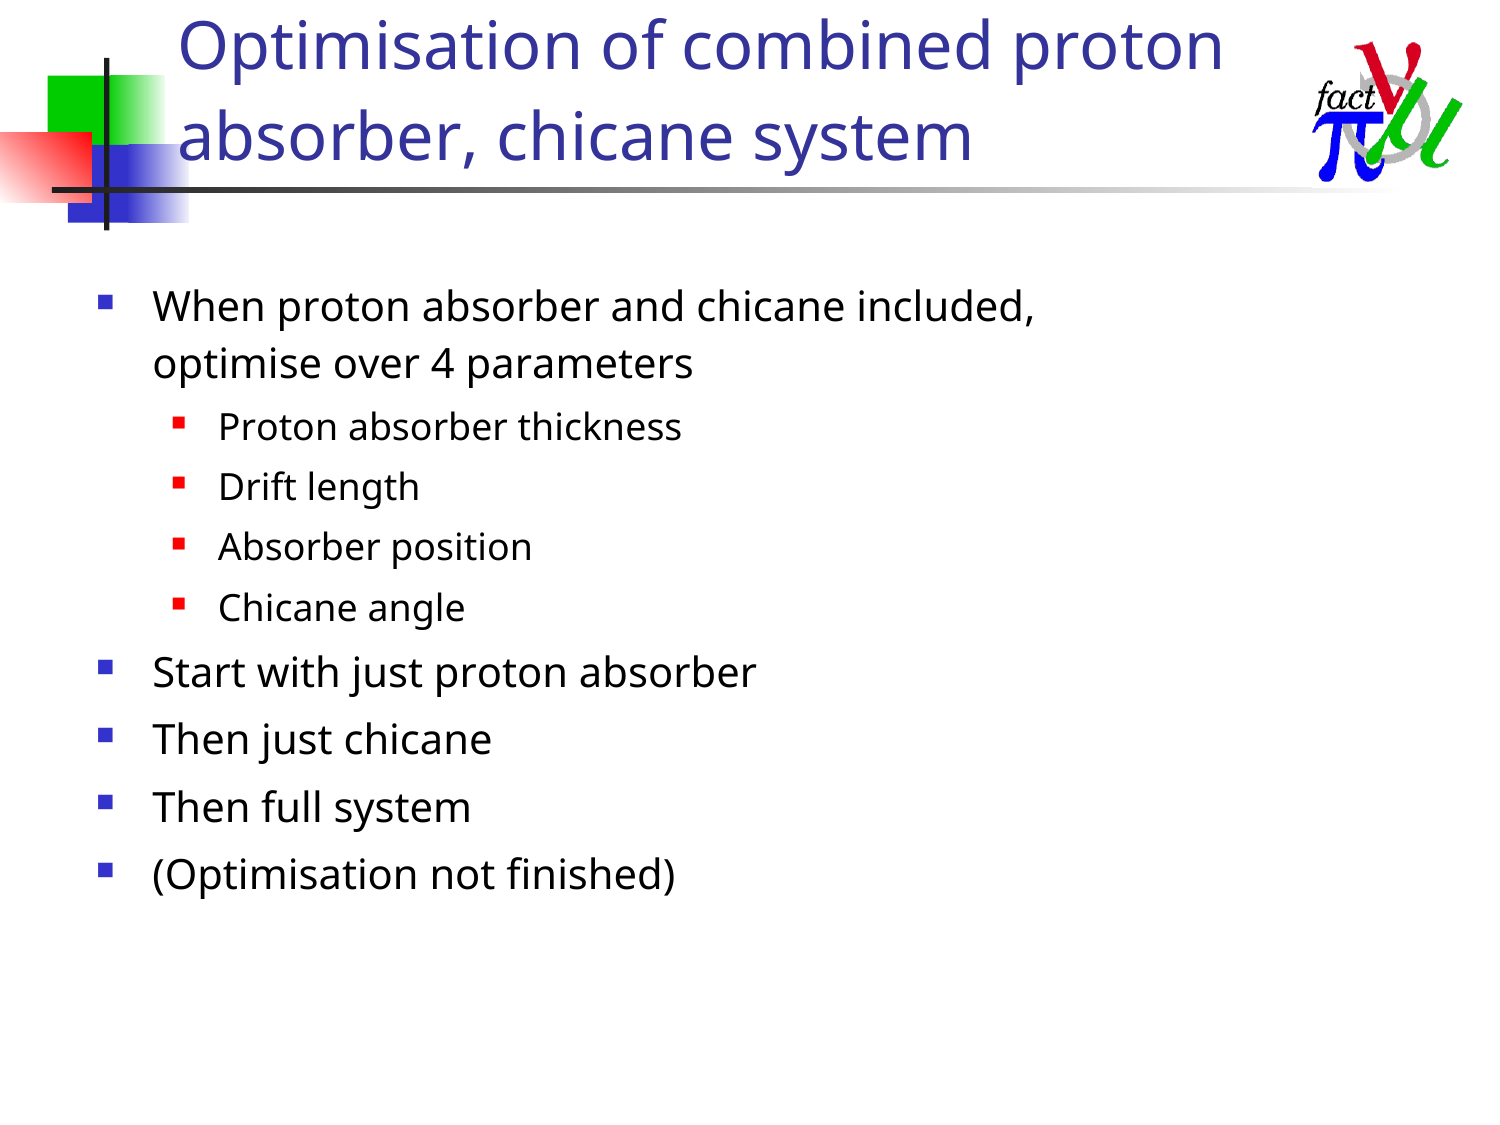

# Optimisation of combined proton absorber, chicane system
When proton absorber and chicane included, optimise over 4 parameters
Proton absorber thickness
Drift length
Absorber position
Chicane angle
Start with just proton absorber
Then just chicane
Then full system
(Optimisation not finished)